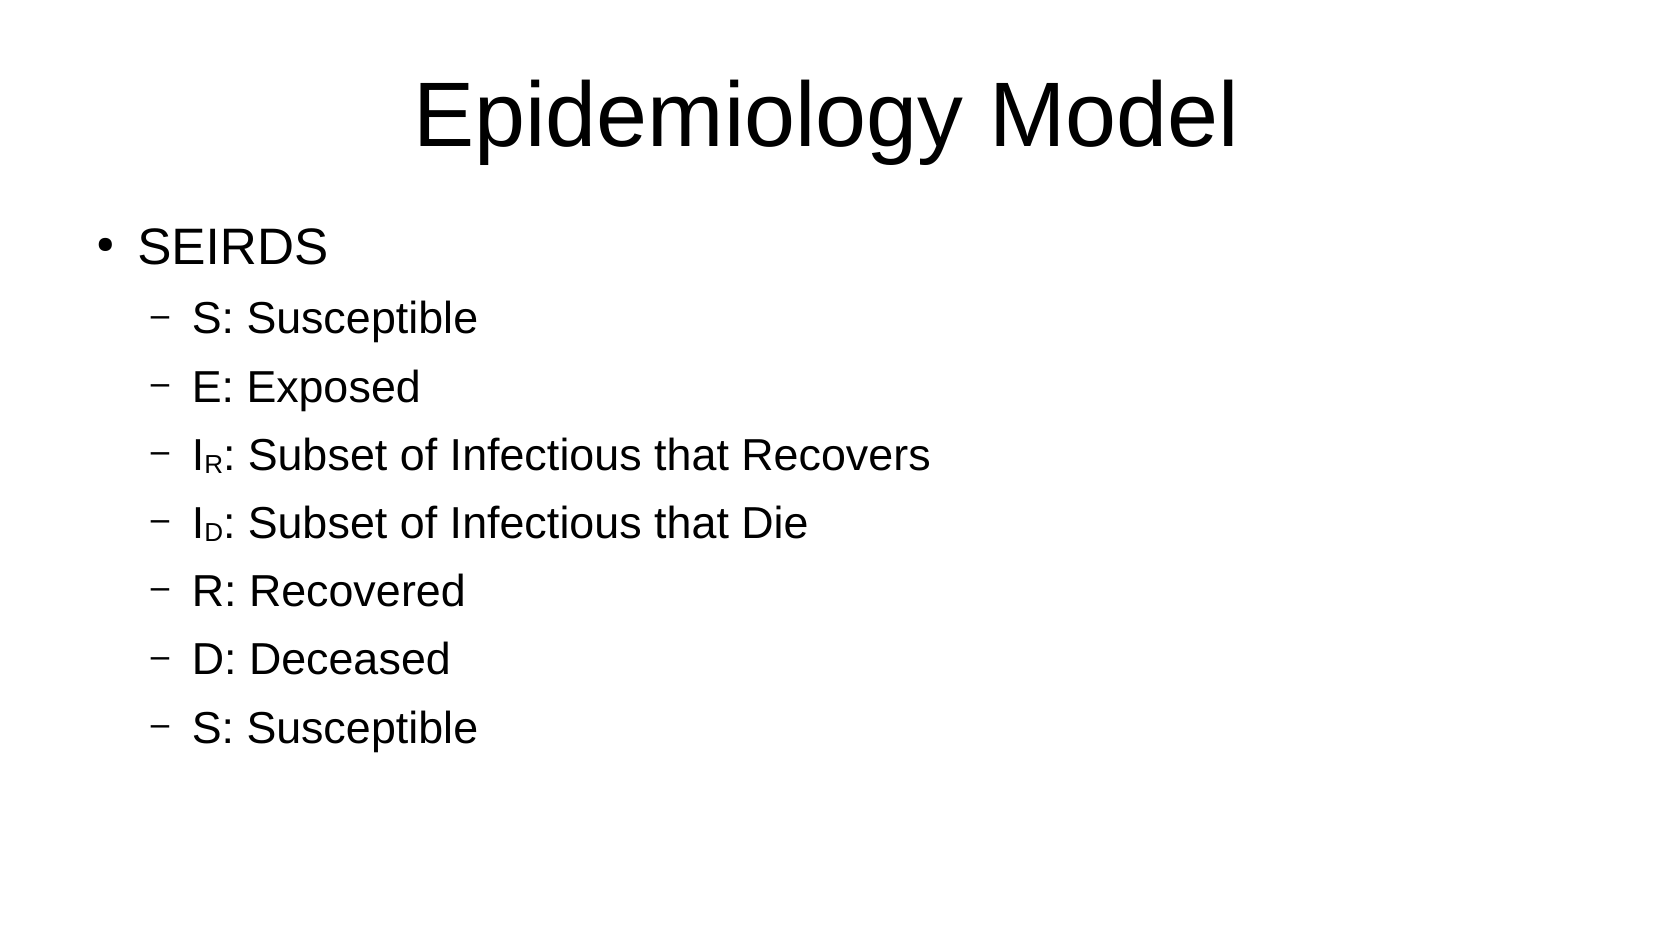

# Epidemiology Model
SEIRDS
S: Susceptible
E: Exposed
IR: Subset of Infectious that Recovers
ID: Subset of Infectious that Die
R: Recovered
D: Deceased
S: Susceptible